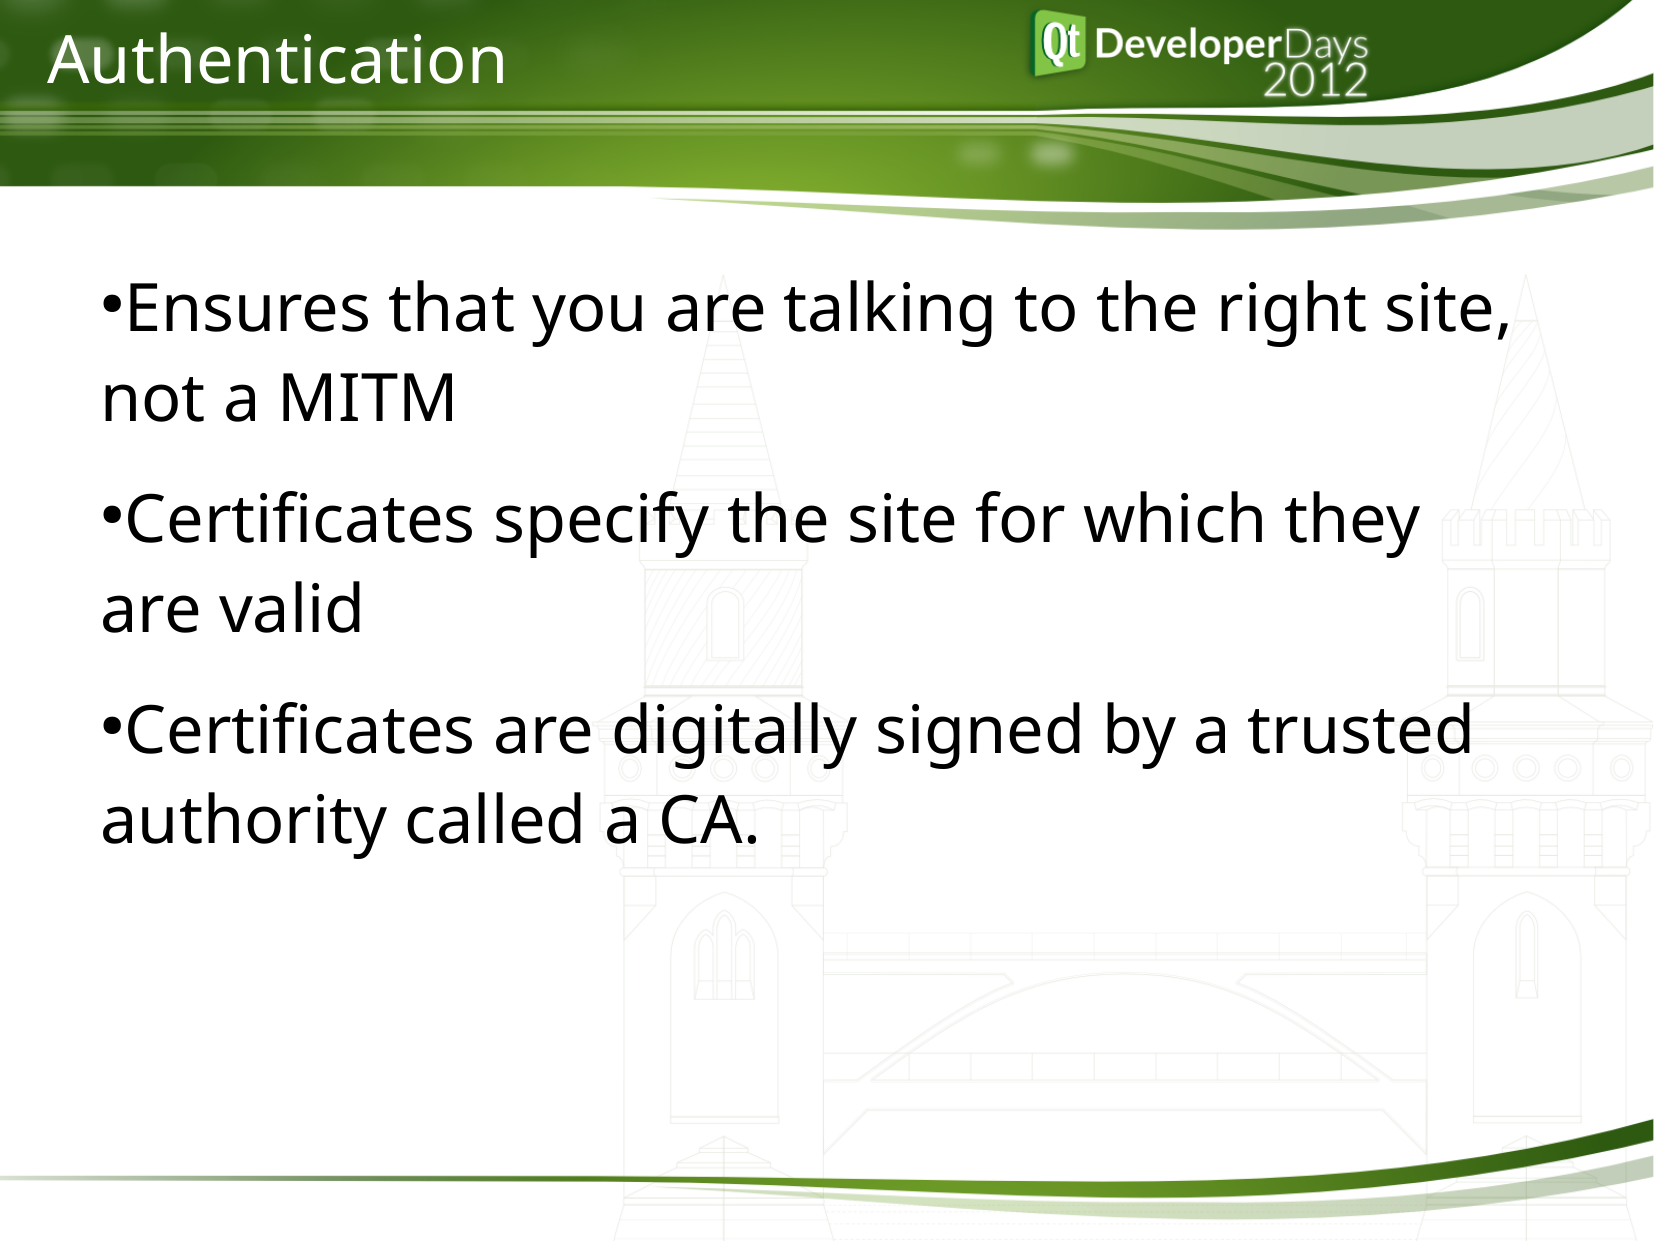

# Authentication
Ensures that you are talking to the right site, not a MITM
Certificates specify the site for which they are valid
Certificates are digitally signed by a trusted authority called a CA.